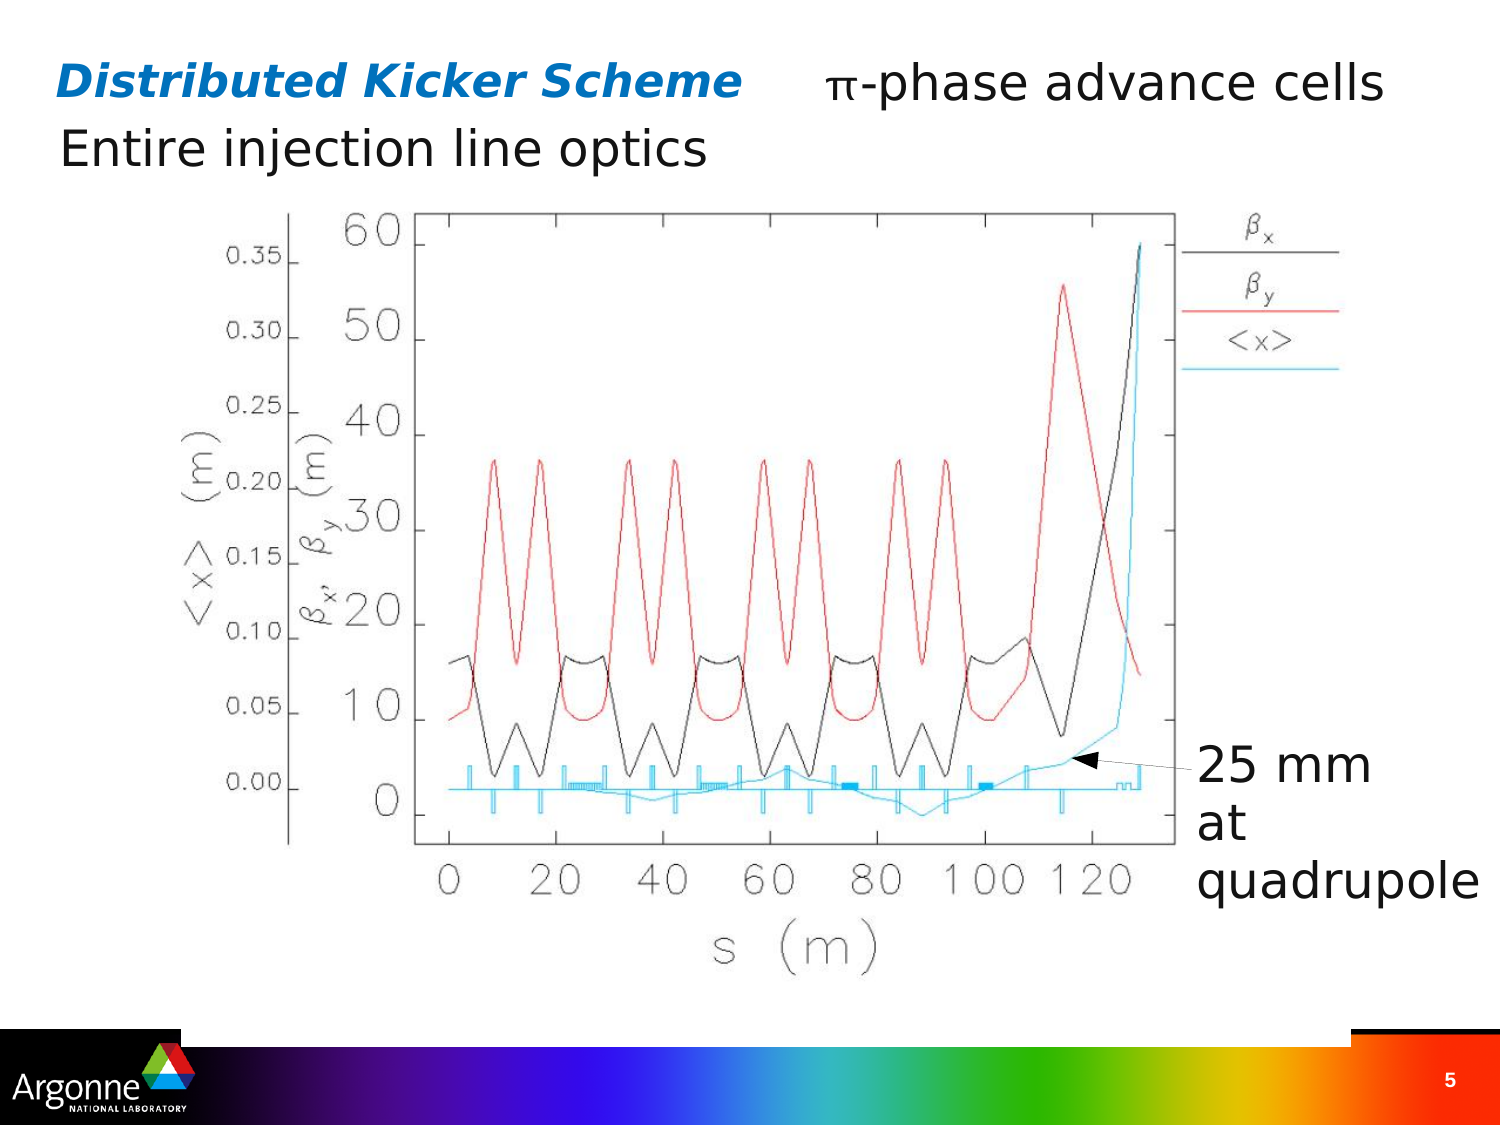

-phase advance cells
# Distributed Kicker Scheme
Entire injection line optics
25 mm
at
quadrupole
5